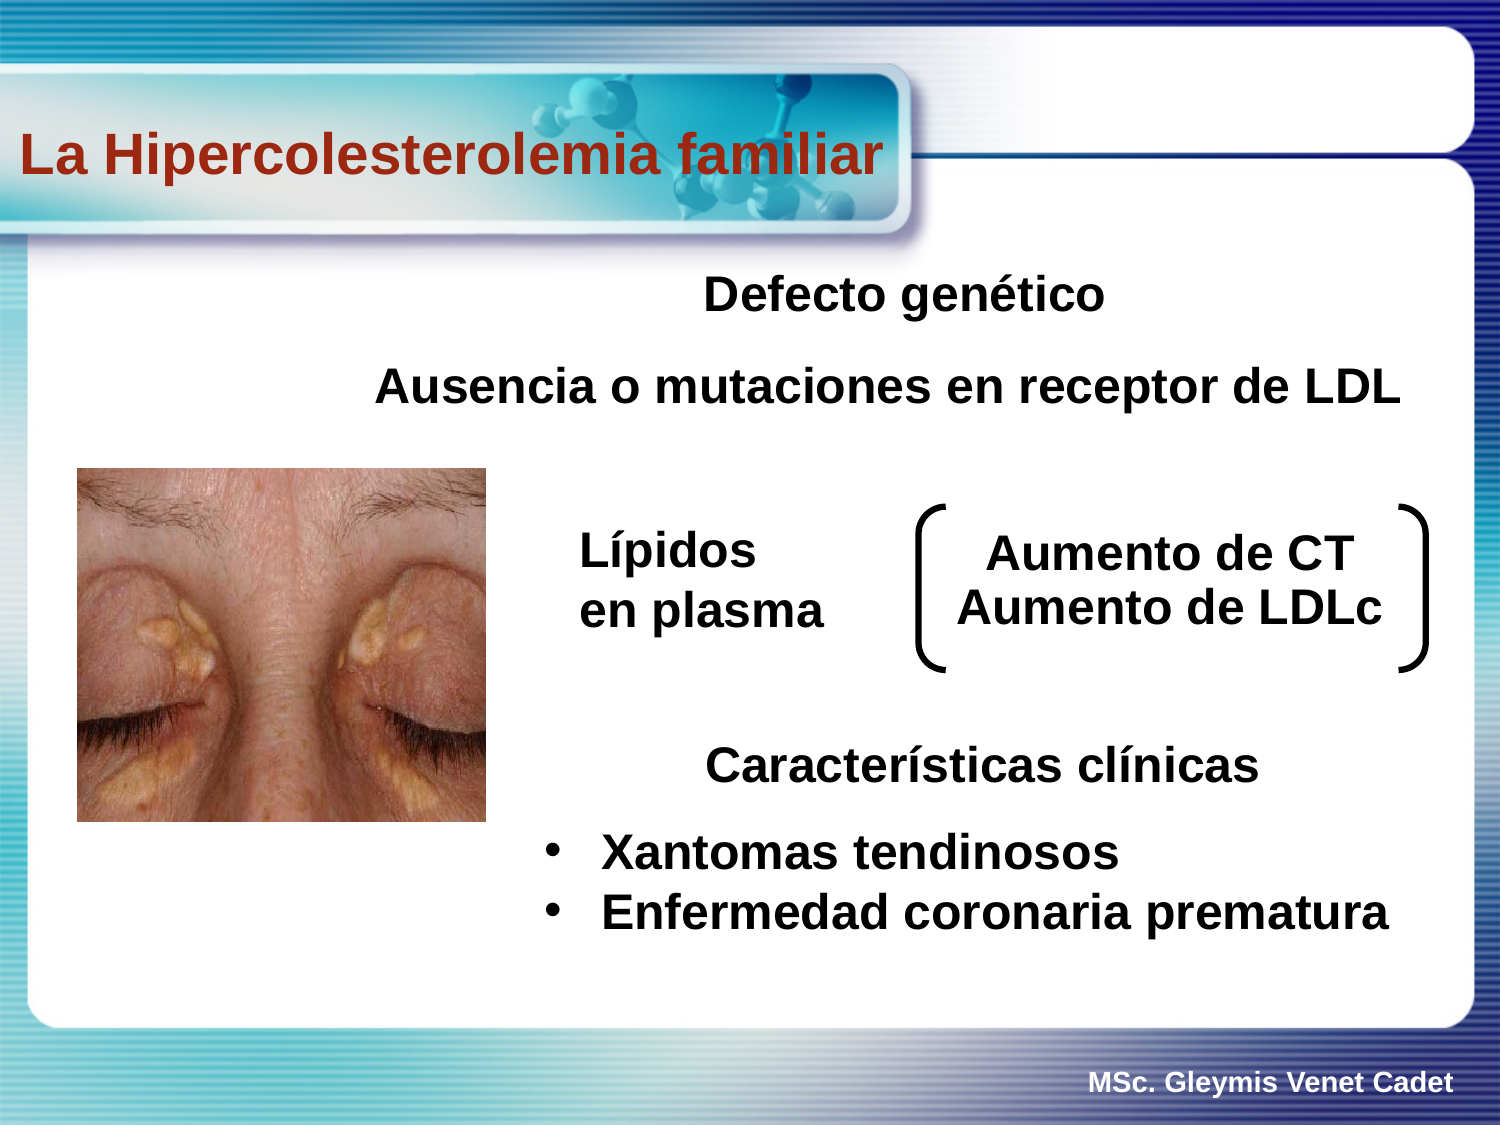

La Hipercolesterolemia familiar
Defecto genético
Ausencia o mutaciones en receptor de LDL
Lípidos
en plasma
Aumento de CT
Aumento de LDLc
Características clínicas
Xantomas tendinosos
Enfermedad coronaria prematura
MSc. Gleymis Venet Cadet